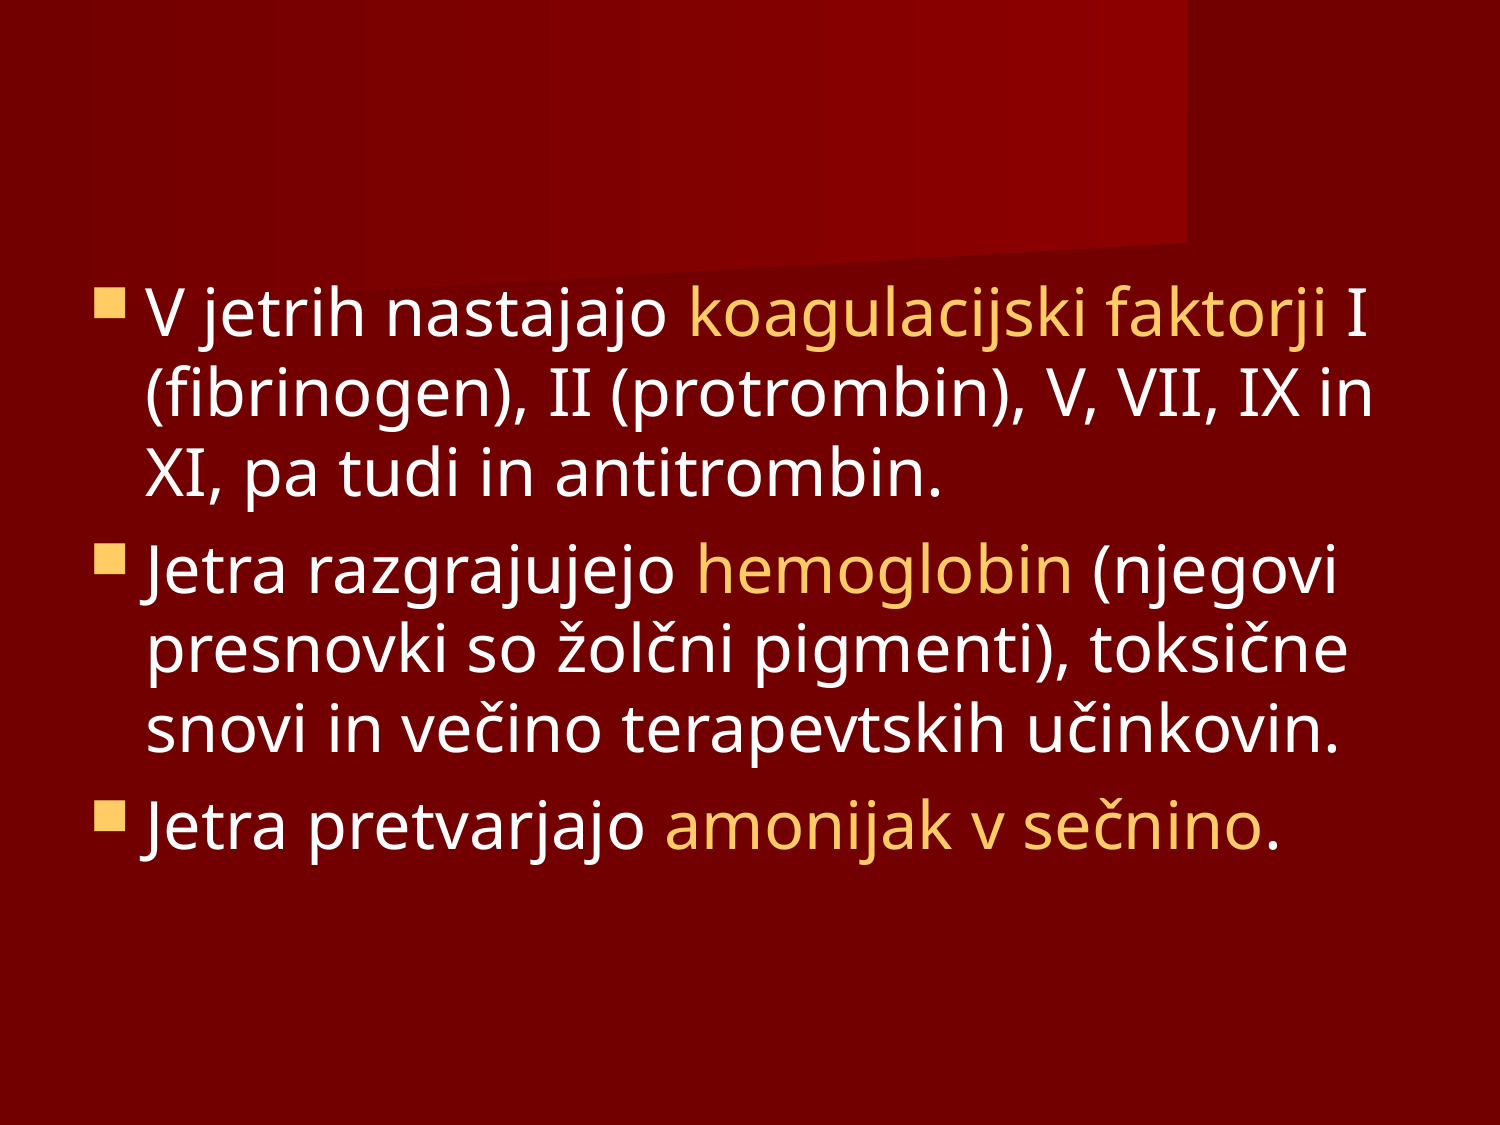

V jetrih nastajajo koagulacijski faktorji I (fibrinogen), II (protrombin), V, VII, IX in XI, pa tudi in antitrombin.
Jetra razgrajujejo hemoglobin (njegovi presnovki so žolčni pigmenti), toksične snovi in večino terapevtskih učinkovin.
Jetra pretvarjajo amonijak v sečnino.